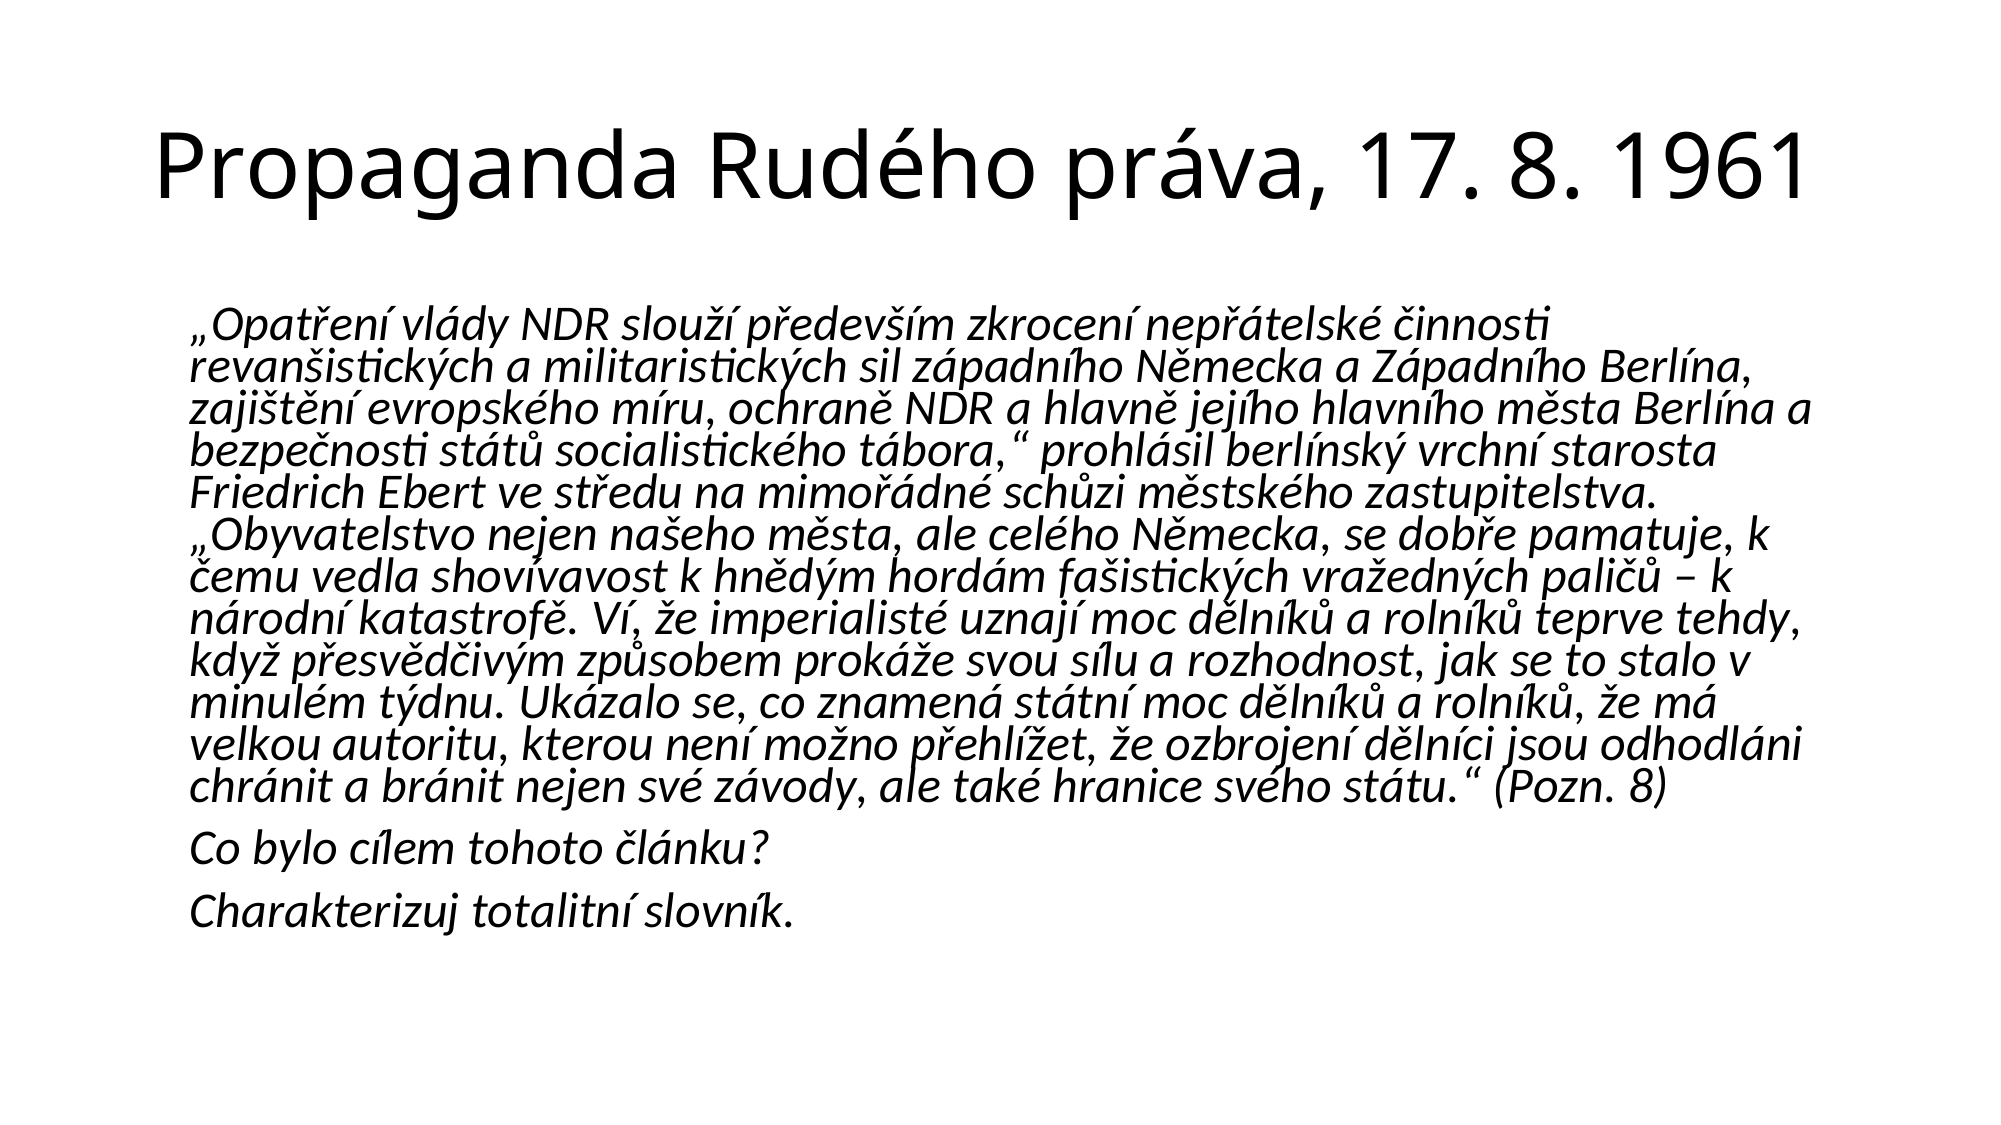

# Propaganda Rudého práva, 17. 8. 1961
	„Opatření vlády NDR slouží především zkrocení nepřátelské činnosti revanšistických a militaristických sil západního Německa a Západního Berlína, zajištění evropského míru, ochraně NDR a hlavně jejího hlavního města Berlína a bezpečnosti států socialistického tábora,“ prohlásil berlínský vrchní starosta Friedrich Ebert ve středu na mimořádné schůzi městského zastupitelstva. „Obyvatelstvo nejen našeho města, ale celého Německa, se dobře pamatuje, k čemu vedla shovívavost k hnědým hordám fašistických vražedných paličů – k národní katastrofě. Ví, že imperialisté uznají moc dělníků a rolníků teprve tehdy, když přesvědčivým způsobem prokáže svou sílu a rozhodnost, jak se to stalo v minulém týdnu. Ukázalo se, co znamená státní moc dělníků a rolníků, že má velkou autoritu, kterou není možno přehlížet, že ozbrojení dělníci jsou odhodláni chránit a bránit nejen své závody, ale také hranice svého státu.“ (Pozn. 8)
	Co bylo cílem tohoto článku?
	Charakterizuj totalitní slovník.